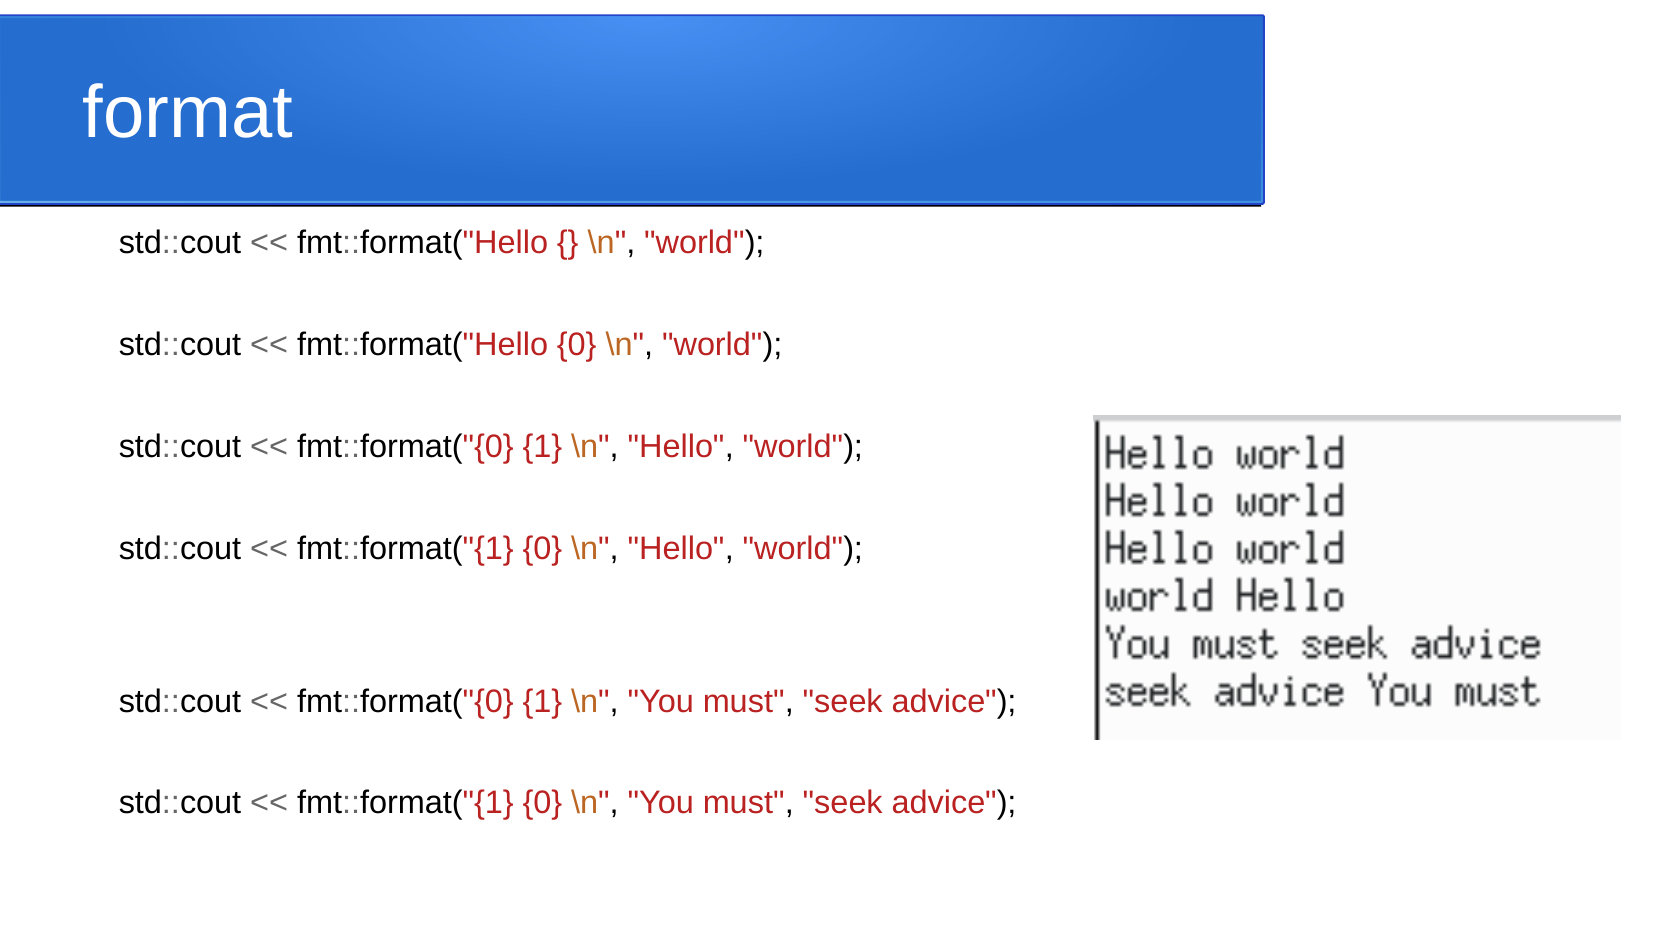

# format
 std::cout << fmt::format("Hello {} \n", "world");
 std::cout << fmt::format("Hello {0} \n", "world");
 std::cout << fmt::format("{0} {1} \n", "Hello", "world");
 std::cout << fmt::format("{1} {0} \n", "Hello", "world");
 std::cout << fmt::format("{0} {1} \n", "You must", "seek advice");
 std::cout << fmt::format("{1} {0} \n", "You must", "seek advice");